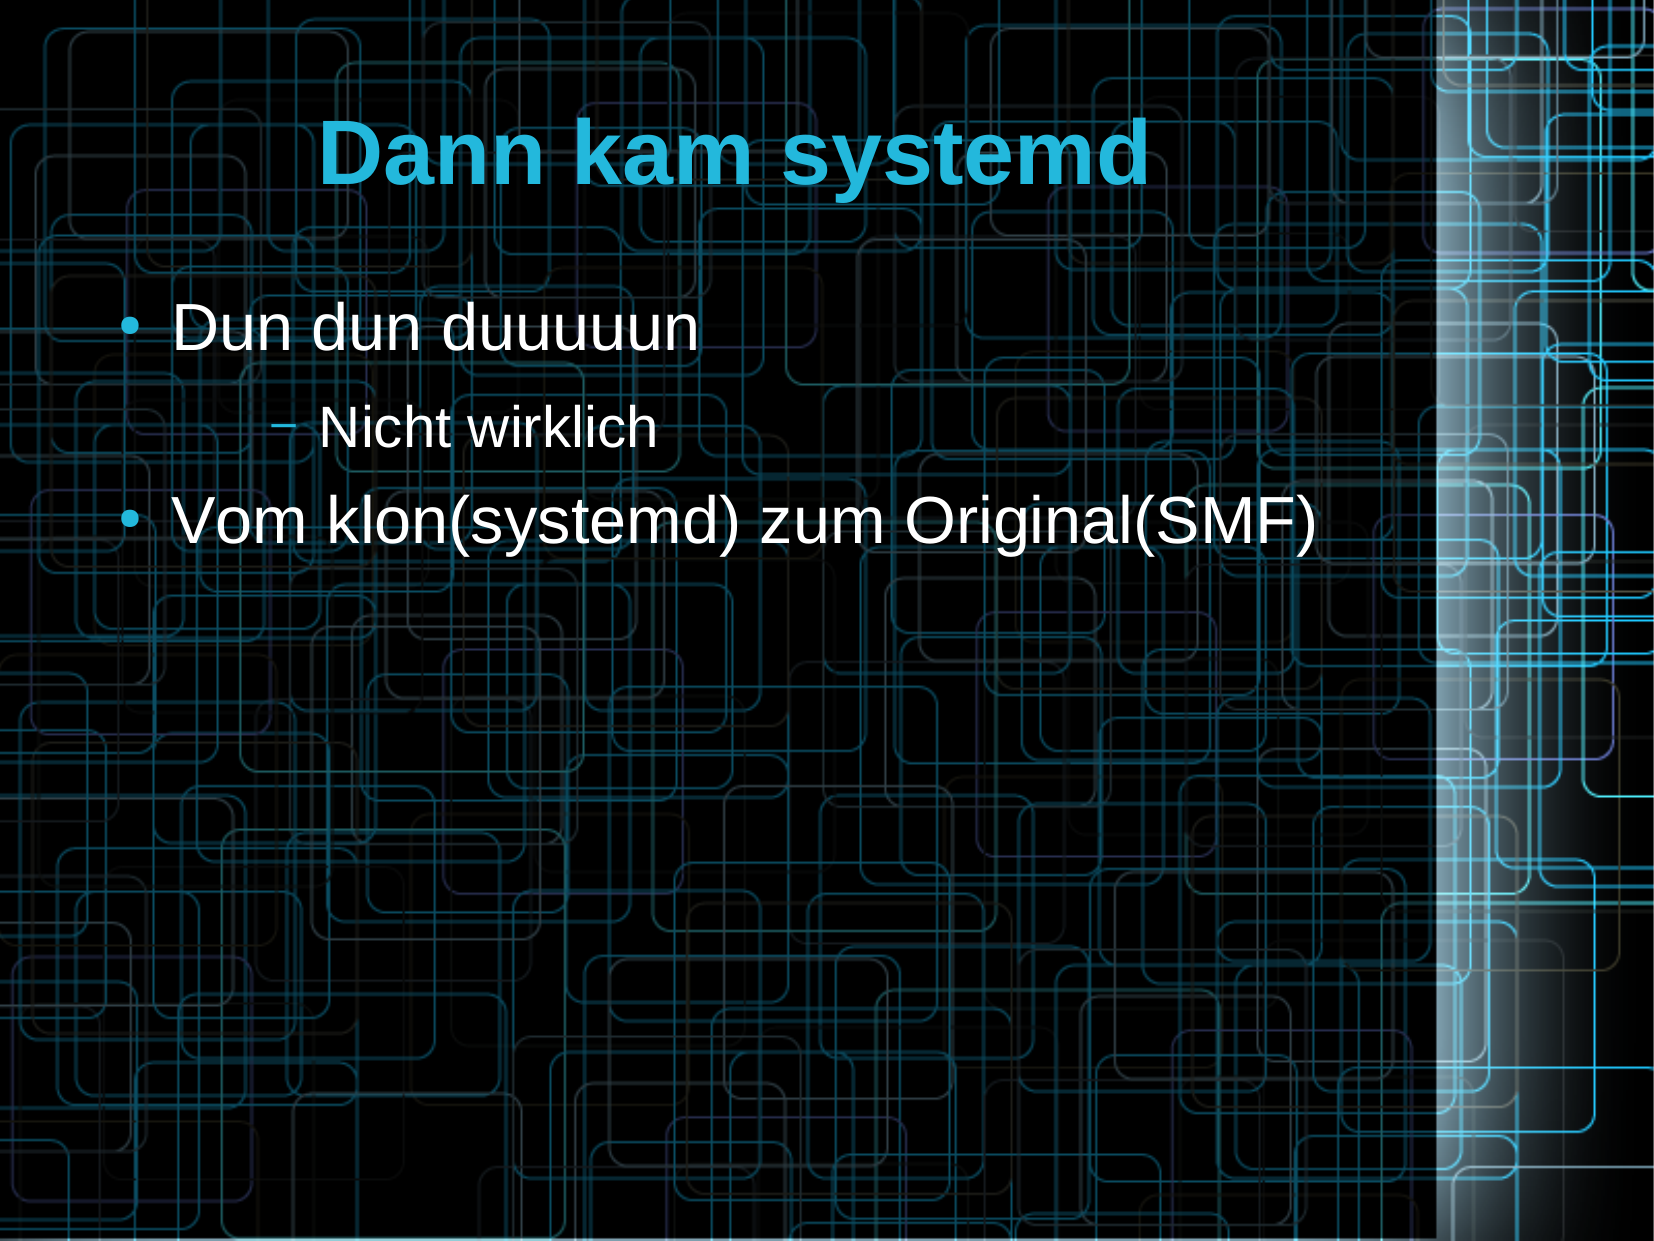

# Dann kam systemd
Dun dun duuuuun
Nicht wirklich
Vom klon(systemd) zum Original(SMF)